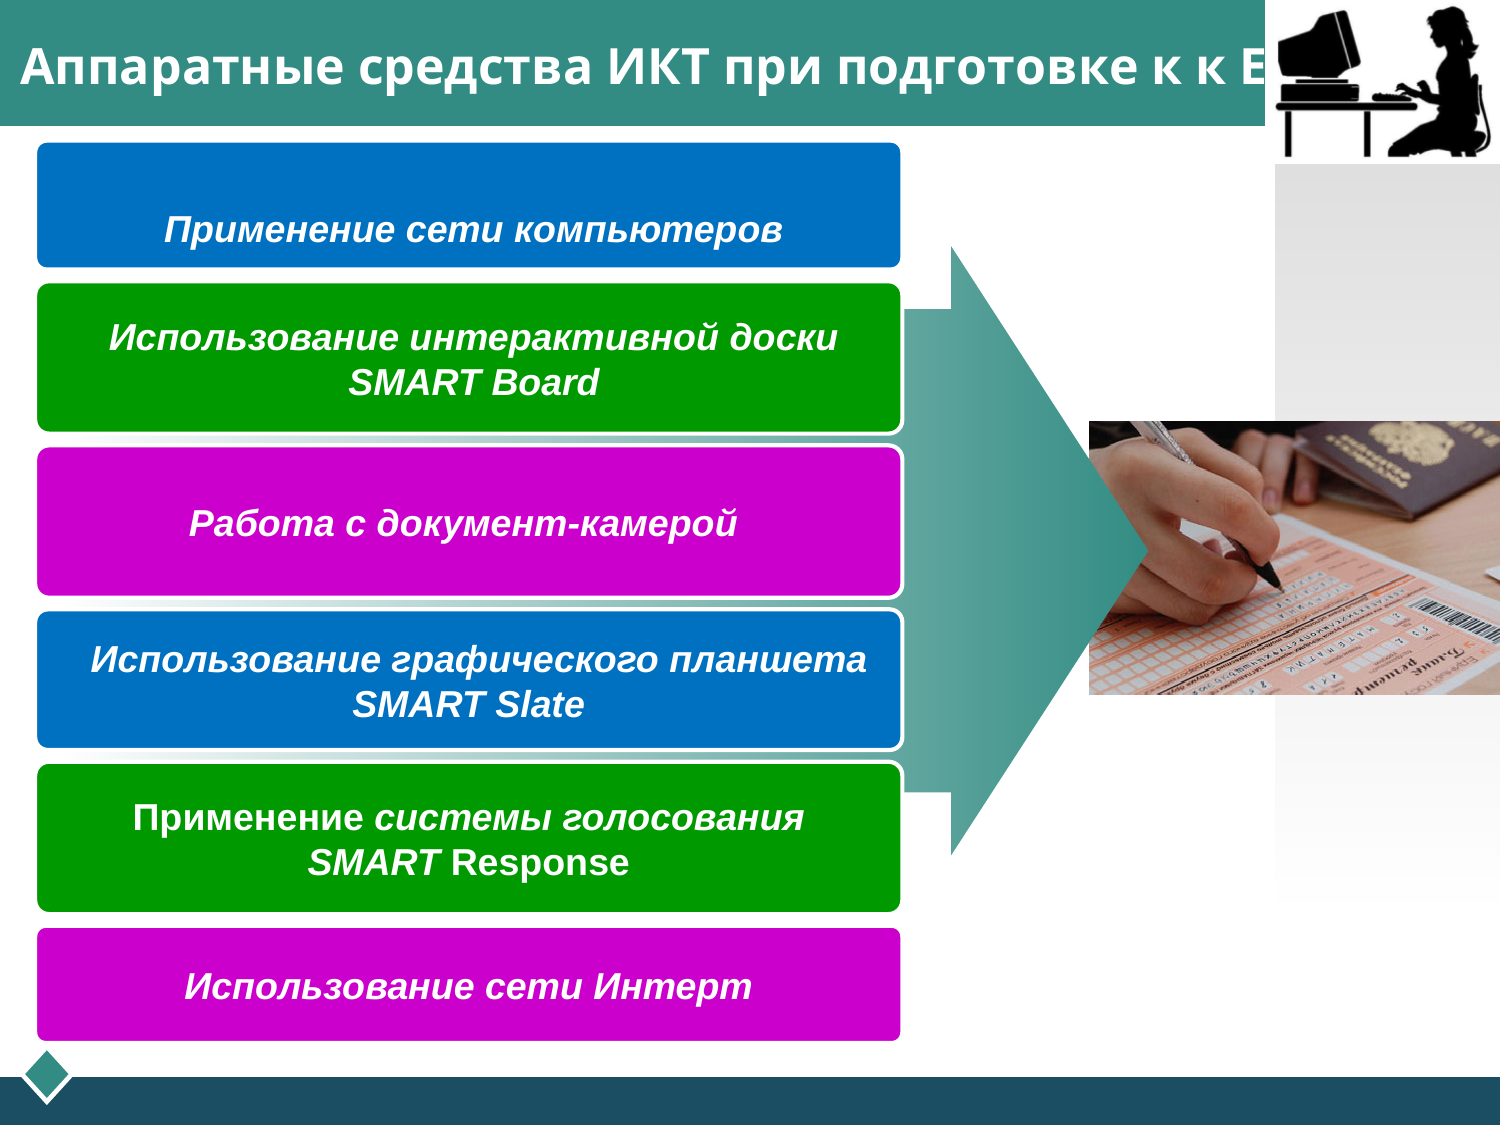

# Аппаратные средства ИКТ при подготовке к к ЕГЭ
 Применение сети компьютеров
 Использование интерактивной доски
 SMART Board
Работа с документ-камерой
 Использование графического планшета
SMART Slate
 Применение системы голосования
SMART Response
Использование сети Интерт